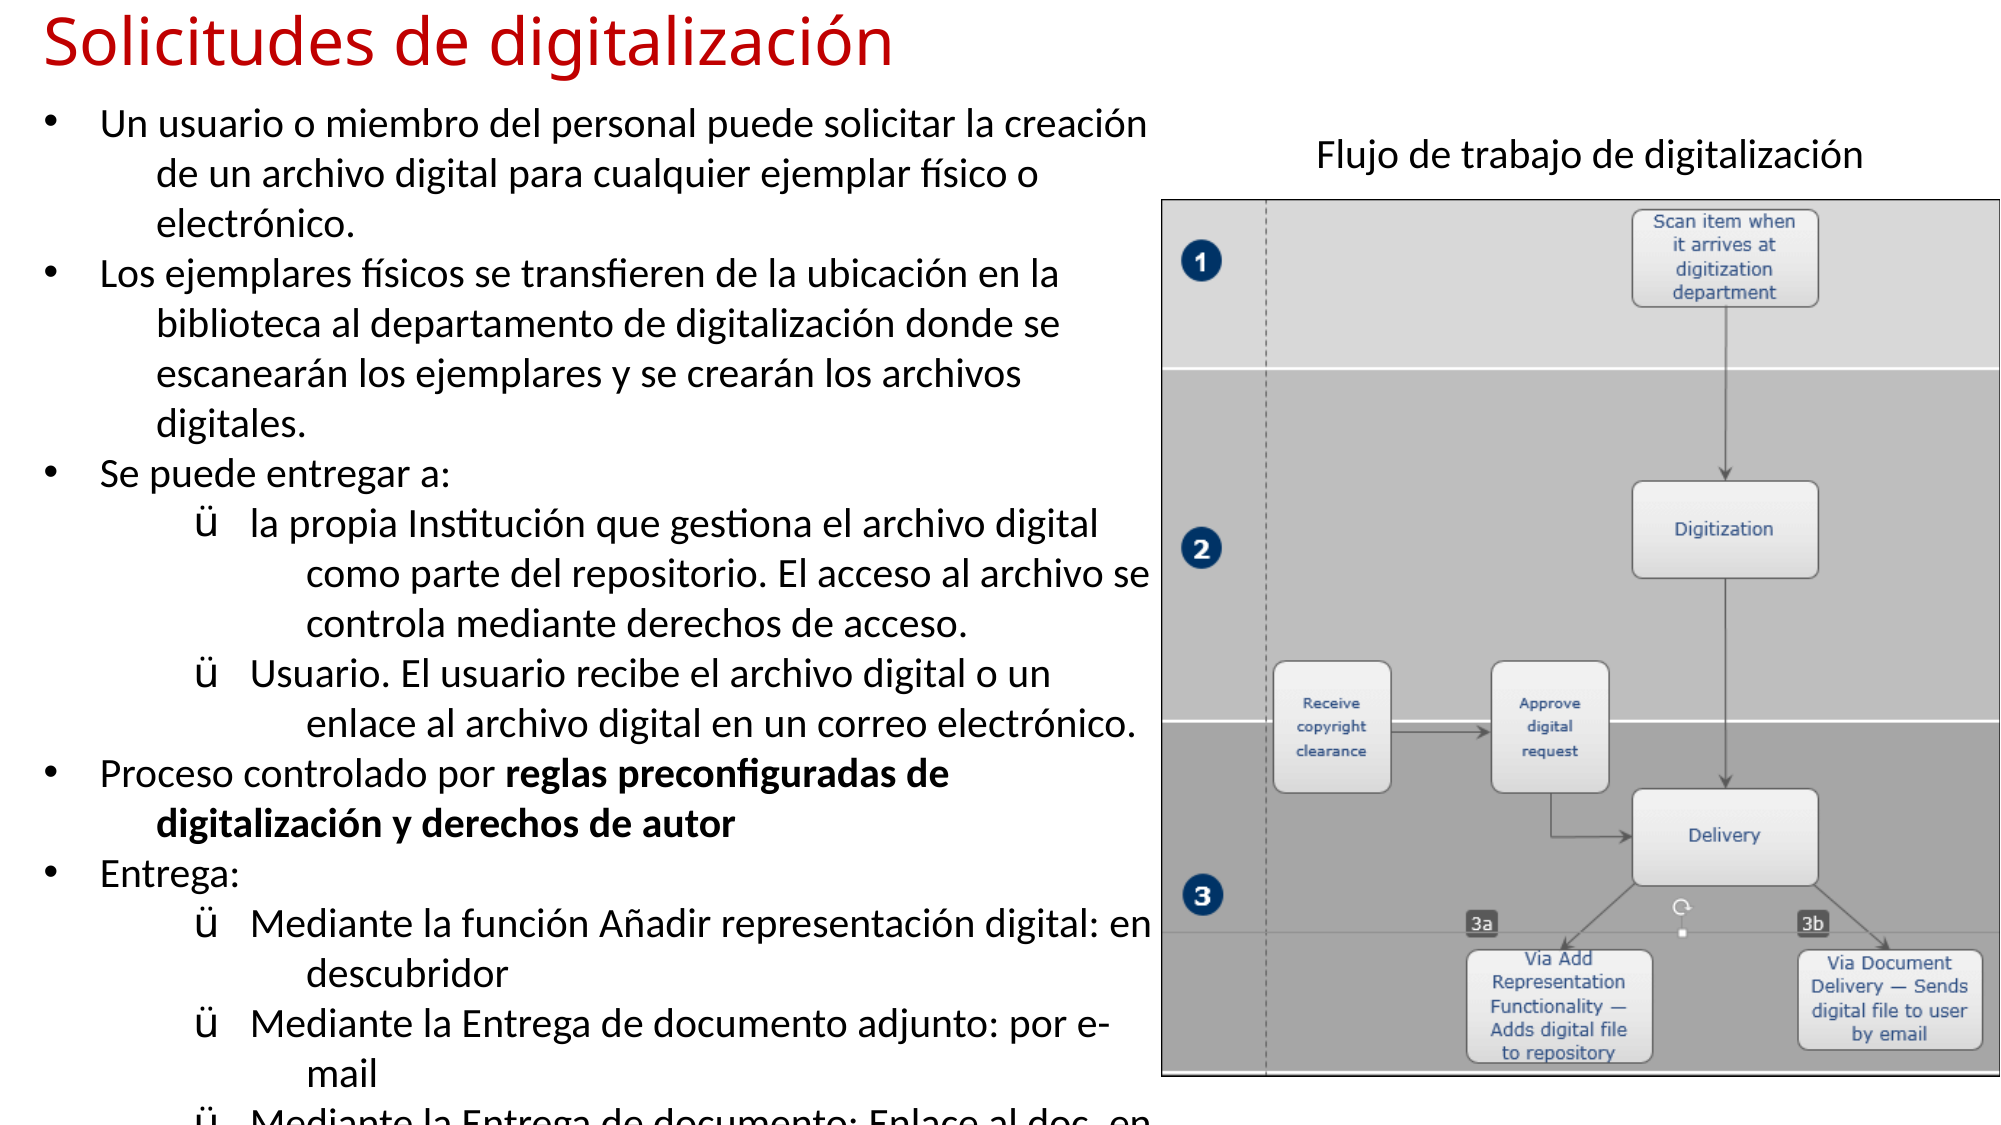

# Solicitudes de digitalización
Un usuario o miembro del personal puede solicitar la creación de un archivo digital para cualquier ejemplar físico o electrónico.
Los ejemplares físicos se transfieren de la ubicación en la biblioteca al departamento de digitalización donde se escanearán los ejemplares y se crearán los archivos digitales.
Se puede entregar a:
la propia Institución que gestiona el archivo digital como parte del repositorio. El acceso al archivo se controla mediante derechos de acceso.
Usuario. El usuario recibe el archivo digital o un enlace al archivo digital en un correo electrónico.
Proceso controlado por reglas preconfiguradas de digitalización y derechos de autor
Entrega:
Mediante la función Añadir representación digital: en descubridor
Mediante la Entrega de documento adjunto: por e-mail
Mediante la Entrega de documento: Enlace al doc. en server
Flujo de trabajo de digitalización